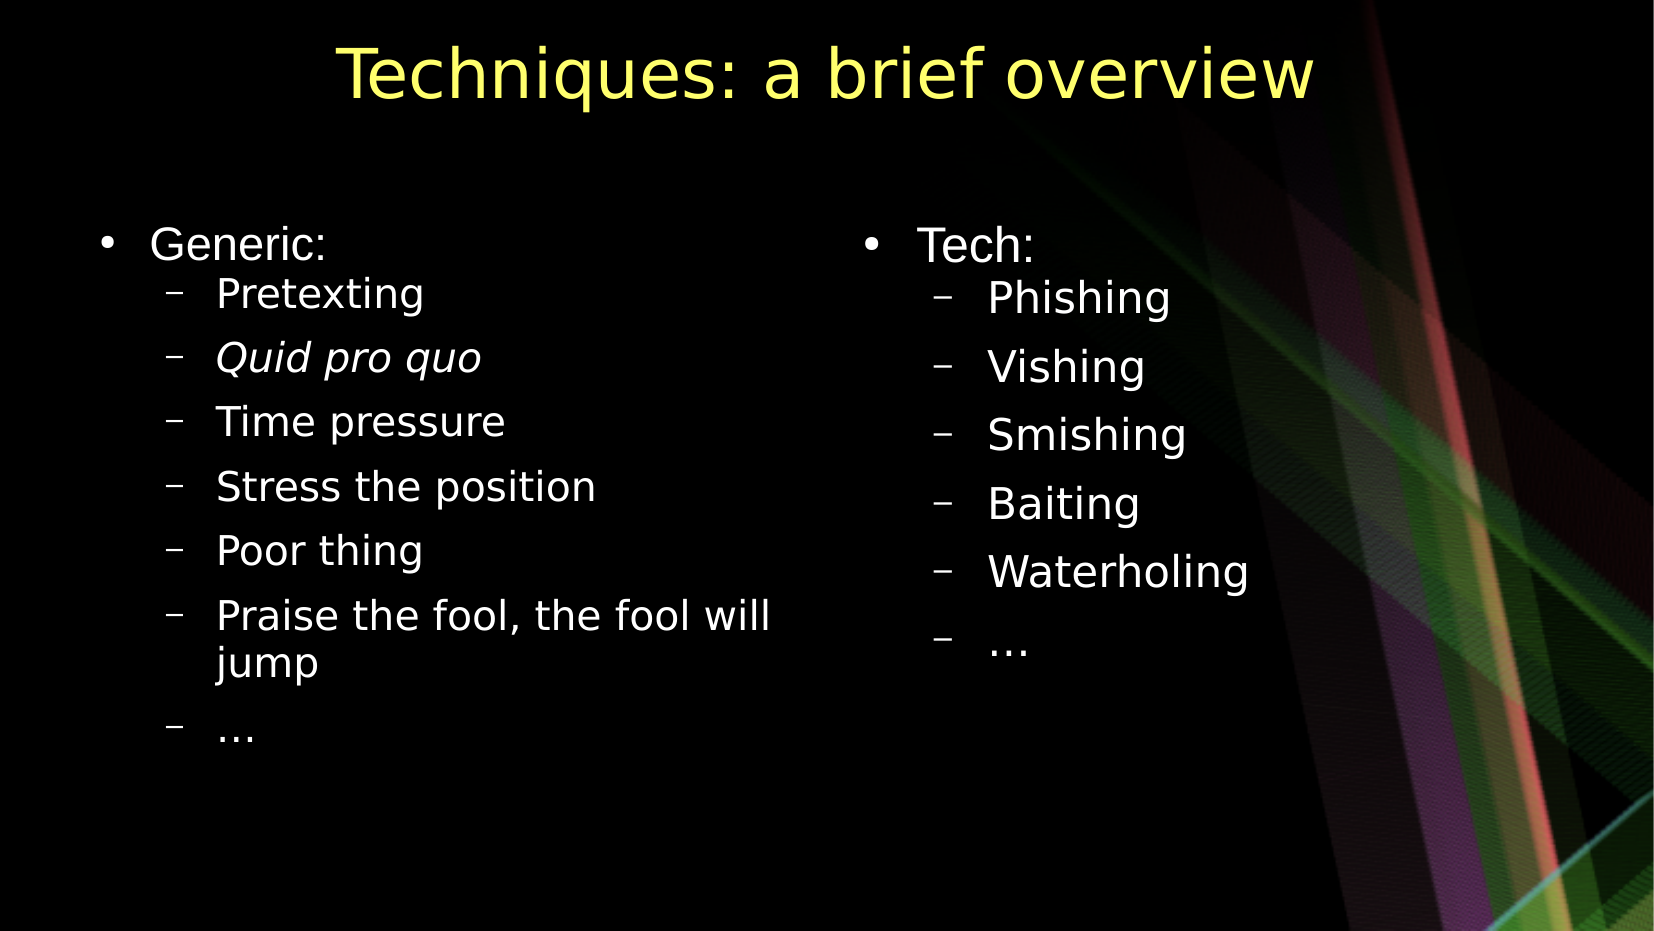

# Techniques: a brief overview
Generic:
Pretexting
Quid pro quo
Time pressure
Stress the position
Poor thing
Praise the fool, the fool will jump
…
Tech:
Phishing
Vishing
Smishing
Baiting
Waterholing
…